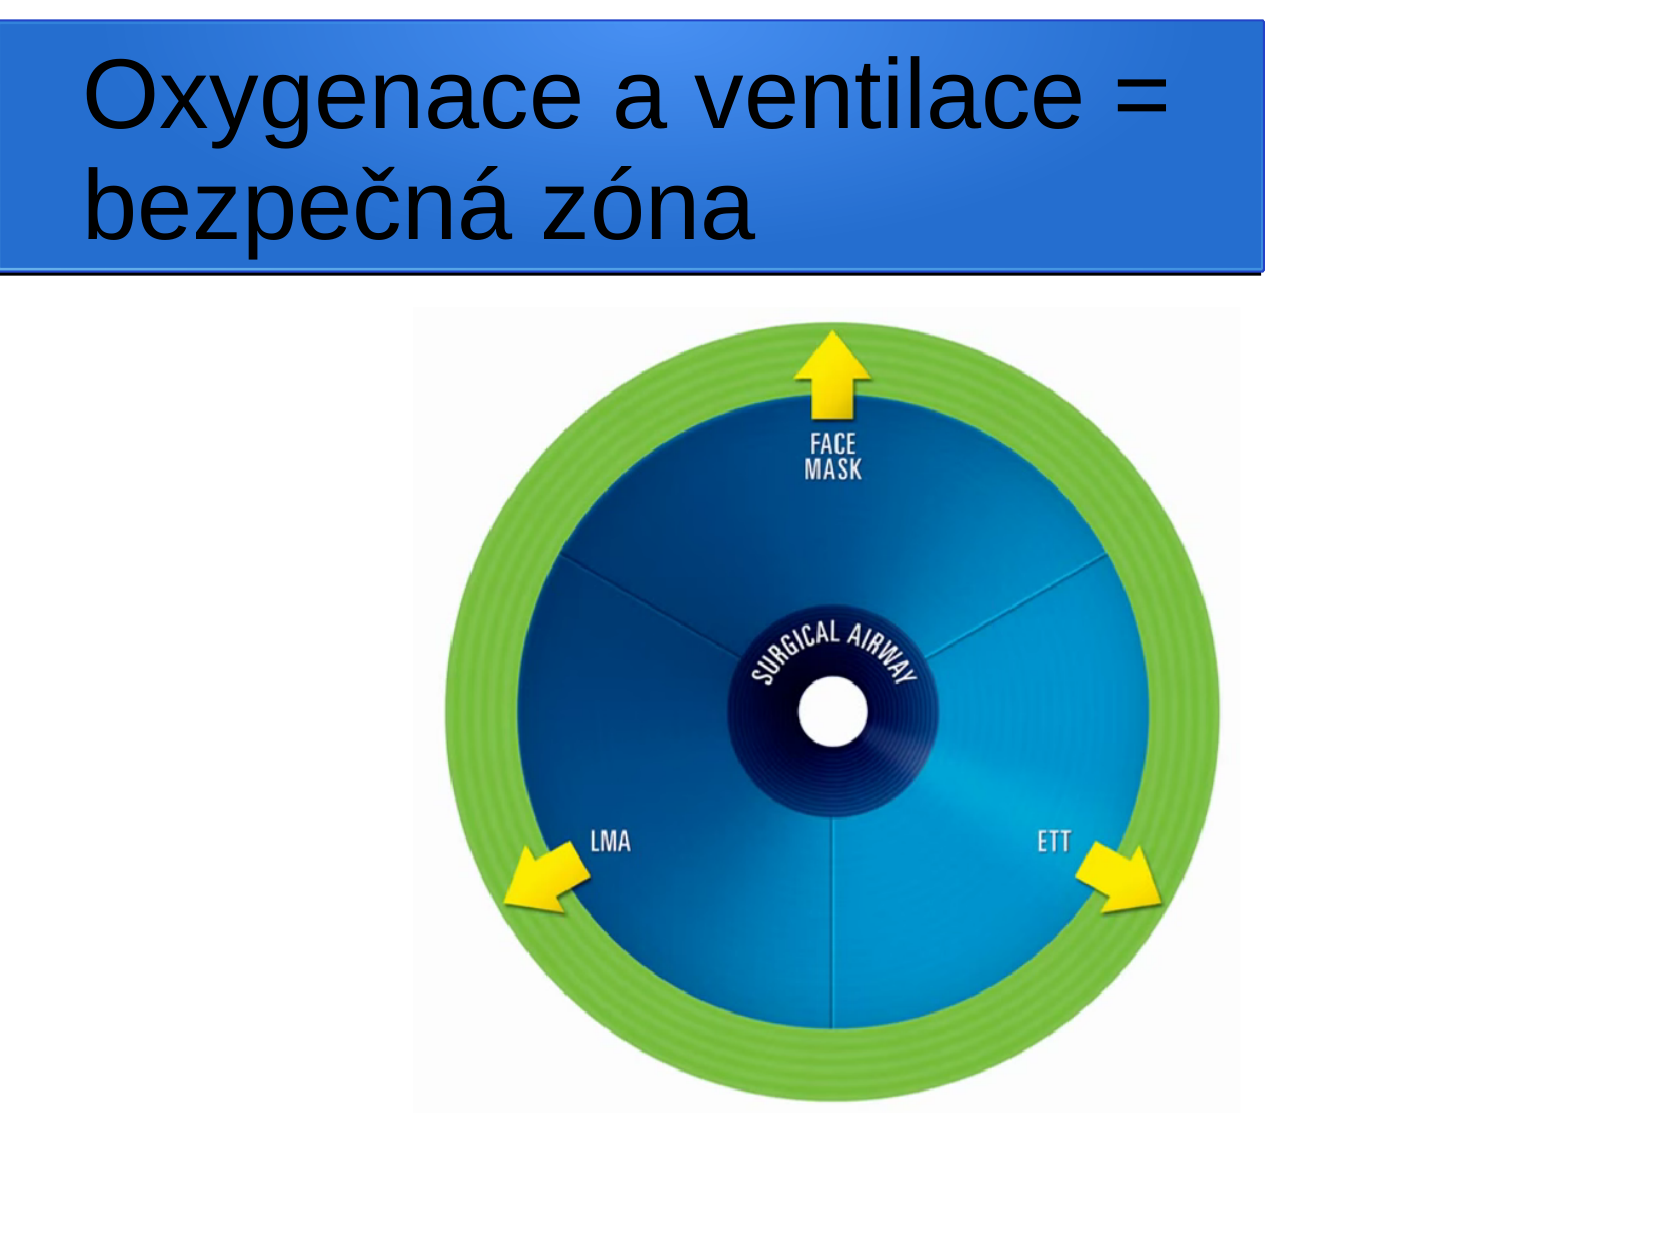

# Oxygenace a ventilace = bezpečná zóna